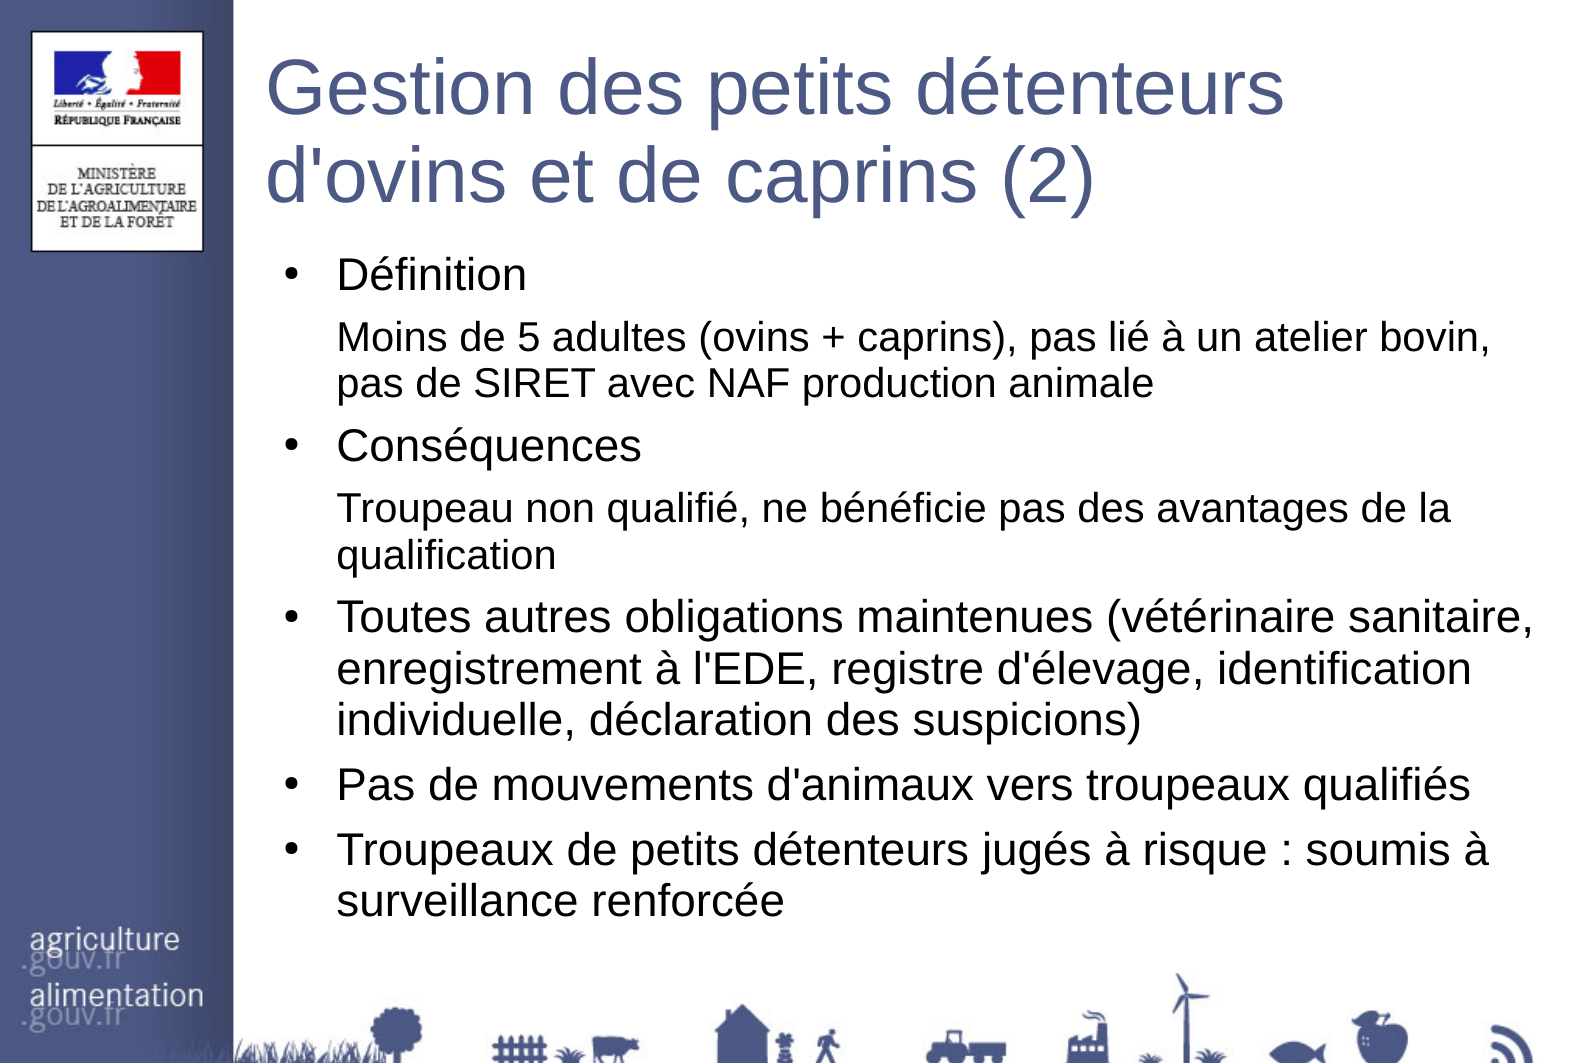

# Gestion des petits détenteurs d'ovins et de caprins (2)
Définition
Moins de 5 adultes (ovins + caprins), pas lié à un atelier bovin, pas de SIRET avec NAF production animale
Conséquences
Troupeau non qualifié, ne bénéficie pas des avantages de la qualification
Toutes autres obligations maintenues (vétérinaire sanitaire, enregistrement à l'EDE, registre d'élevage, identification individuelle, déclaration des suspicions)
Pas de mouvements d'animaux vers troupeaux qualifiés
Troupeaux de petits détenteurs jugés à risque : soumis à surveillance renforcée